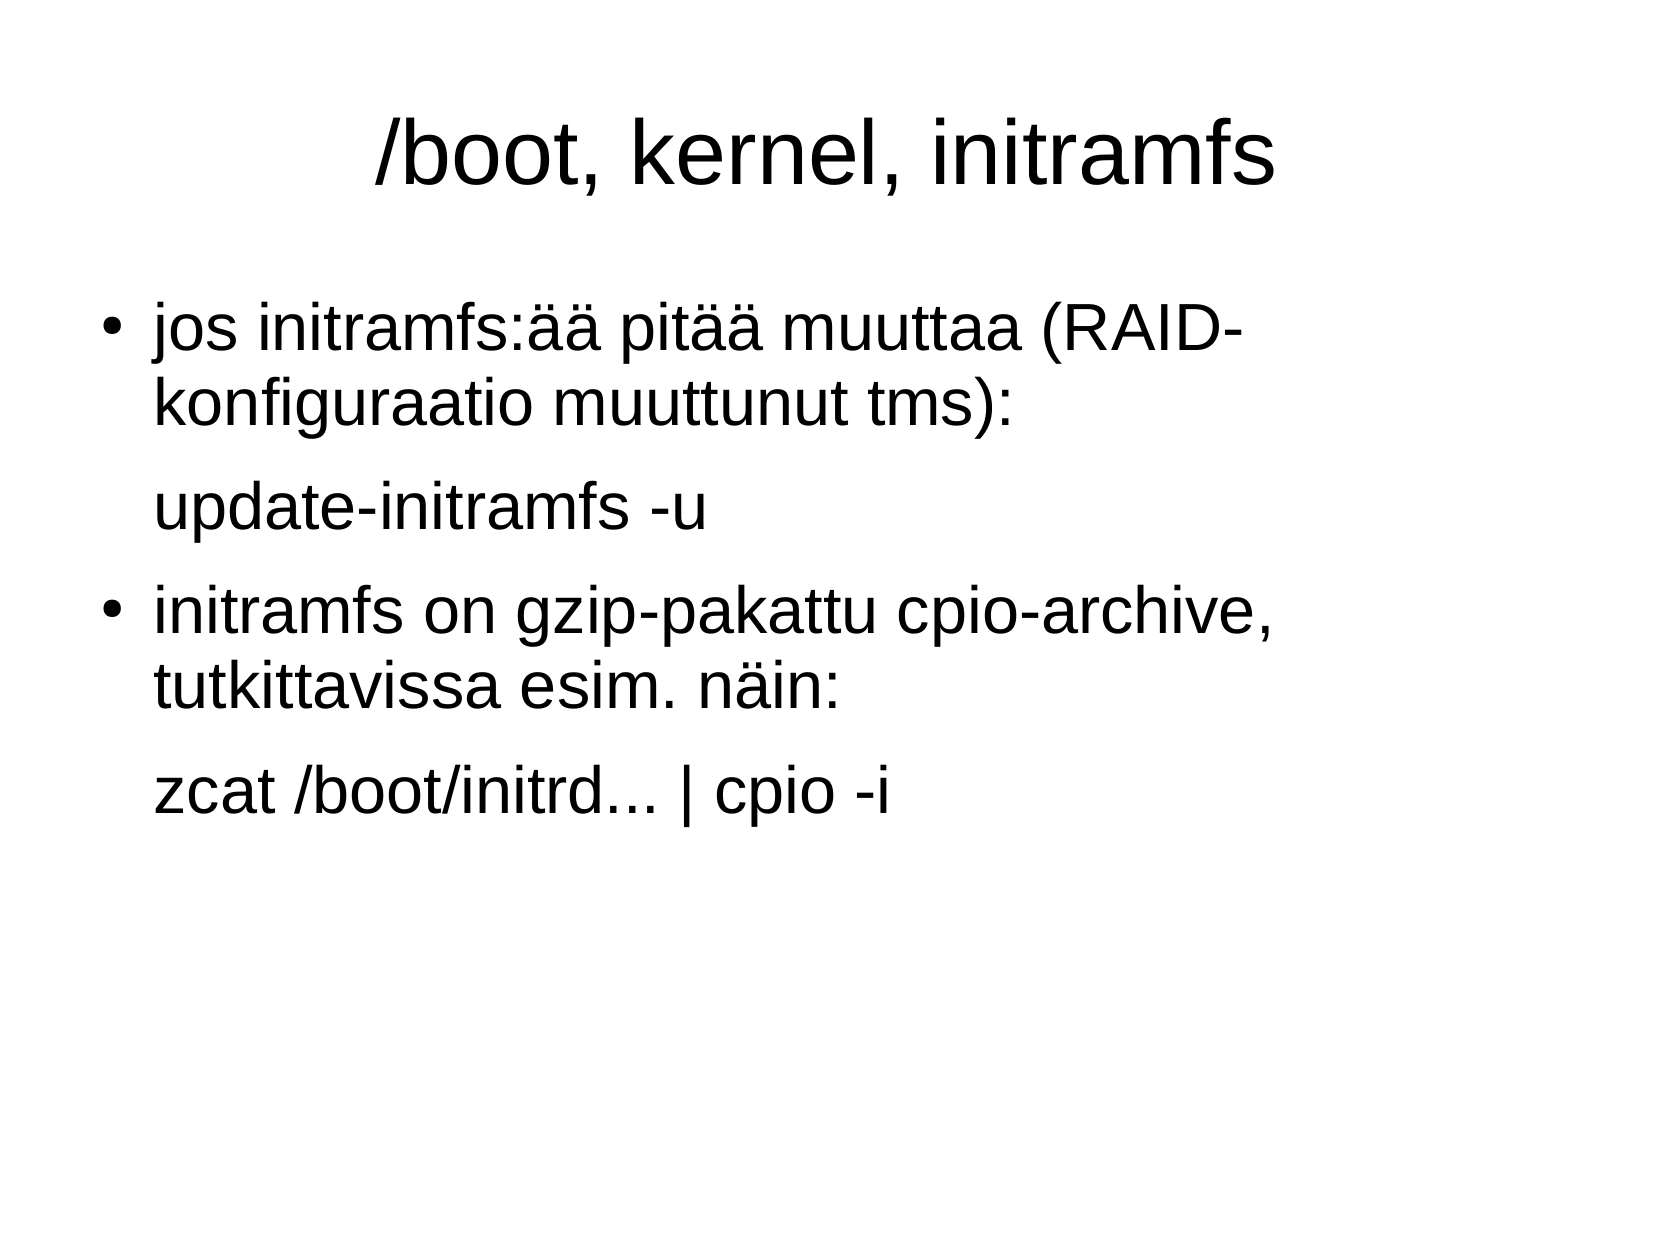

# /boot, kernel, initramfs
jos initramfs:ää pitää muuttaa (RAID-konfiguraatio muuttunut tms):
update-initramfs -u
initramfs on gzip-pakattu cpio-archive, tutkittavissa esim. näin:
zcat /boot/initrd... | cpio -i